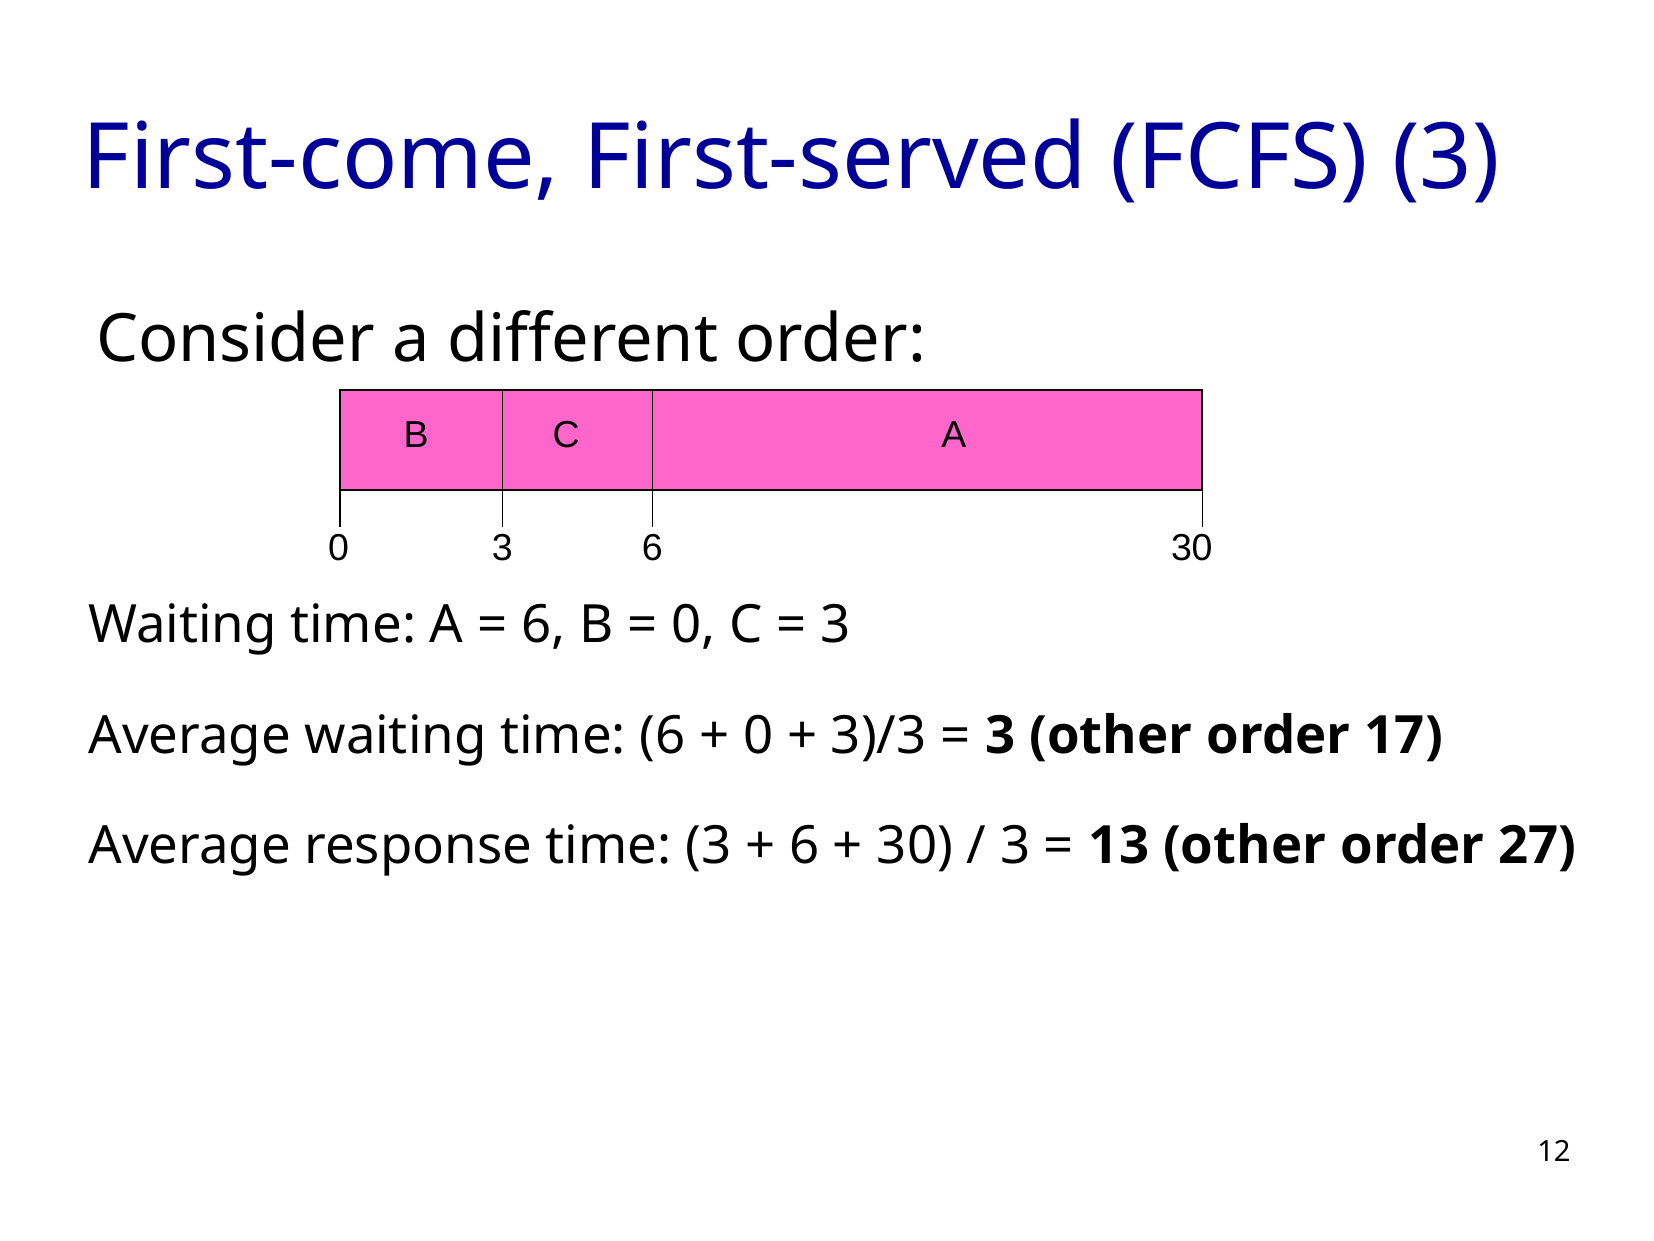

# First-come, First-served (FCFS) (3)
Consider a different order:
B
C
A
0
3
6
30
Waiting time: A = 6, B = 0, C = 3
Average waiting time: (6 + 0 + 3)/3 = 3 (other order 17)
Average response time: (3 + 6 + 30) / 3 = 13 (other order 27)
12